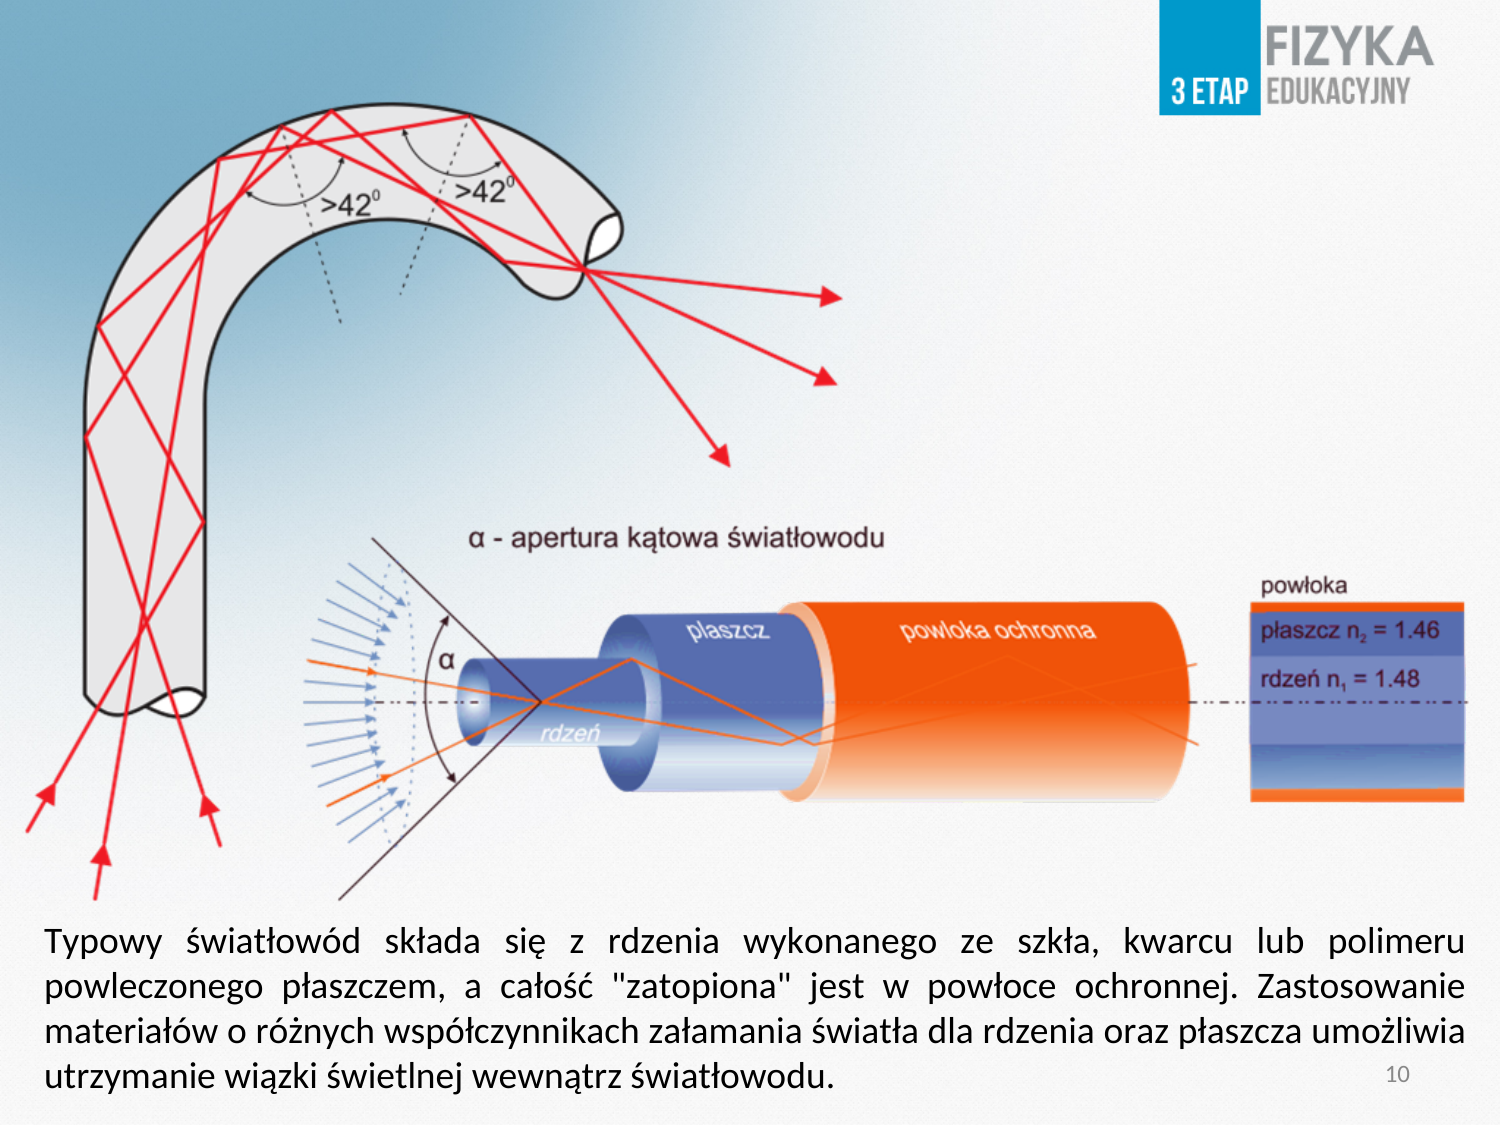

Typowy światłowód składa się z rdzenia wykonanego ze szkła, kwarcu lub polimeru powleczonego płaszczem, a całość "zatopiona" jest w powłoce ochronnej. Zastosowanie materiałów o różnych współczynnikach załamania światła dla rdzenia oraz płaszcza umożliwia utrzymanie wiązki świetlnej wewnątrz światłowodu.